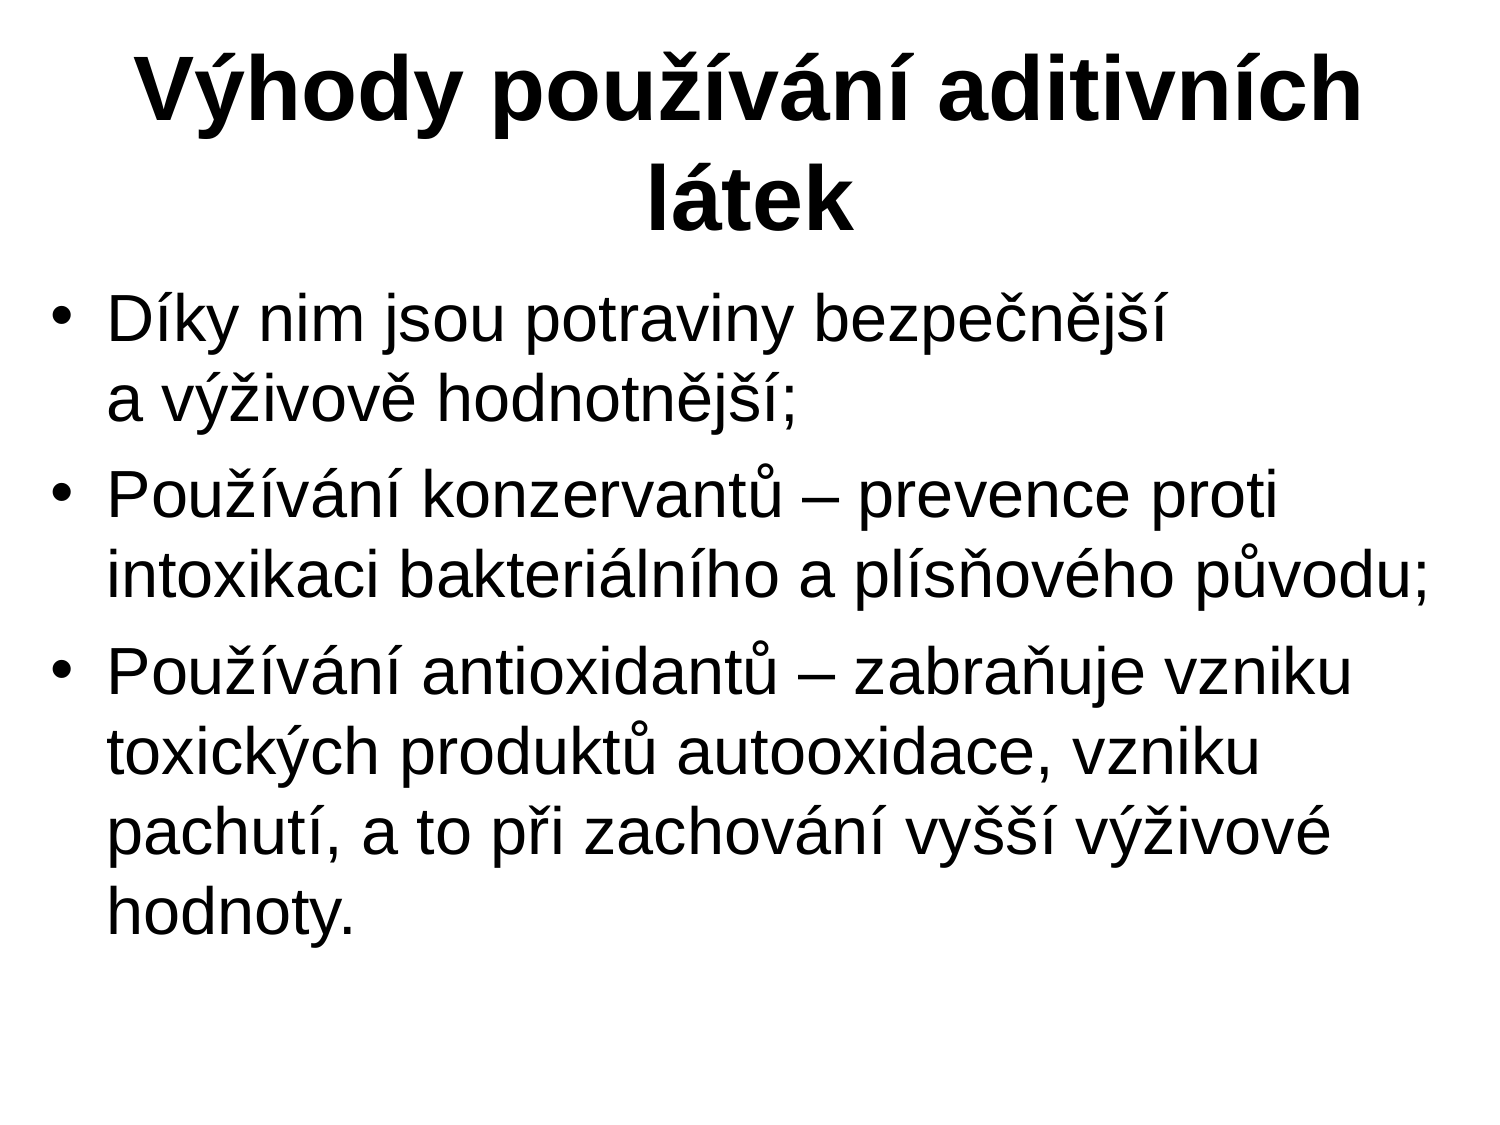

Výhody používání aditivních látek
# Díky nim jsou potraviny bezpečnější a výživově hodnotnější;
Používání konzervantů – prevence proti intoxikaci bakteriálního a plísňového původu;
Používání antioxidantů – zabraňuje vzniku toxických produktů autooxidace, vzniku pachutí, a to při zachování vyšší výživové hodnoty.